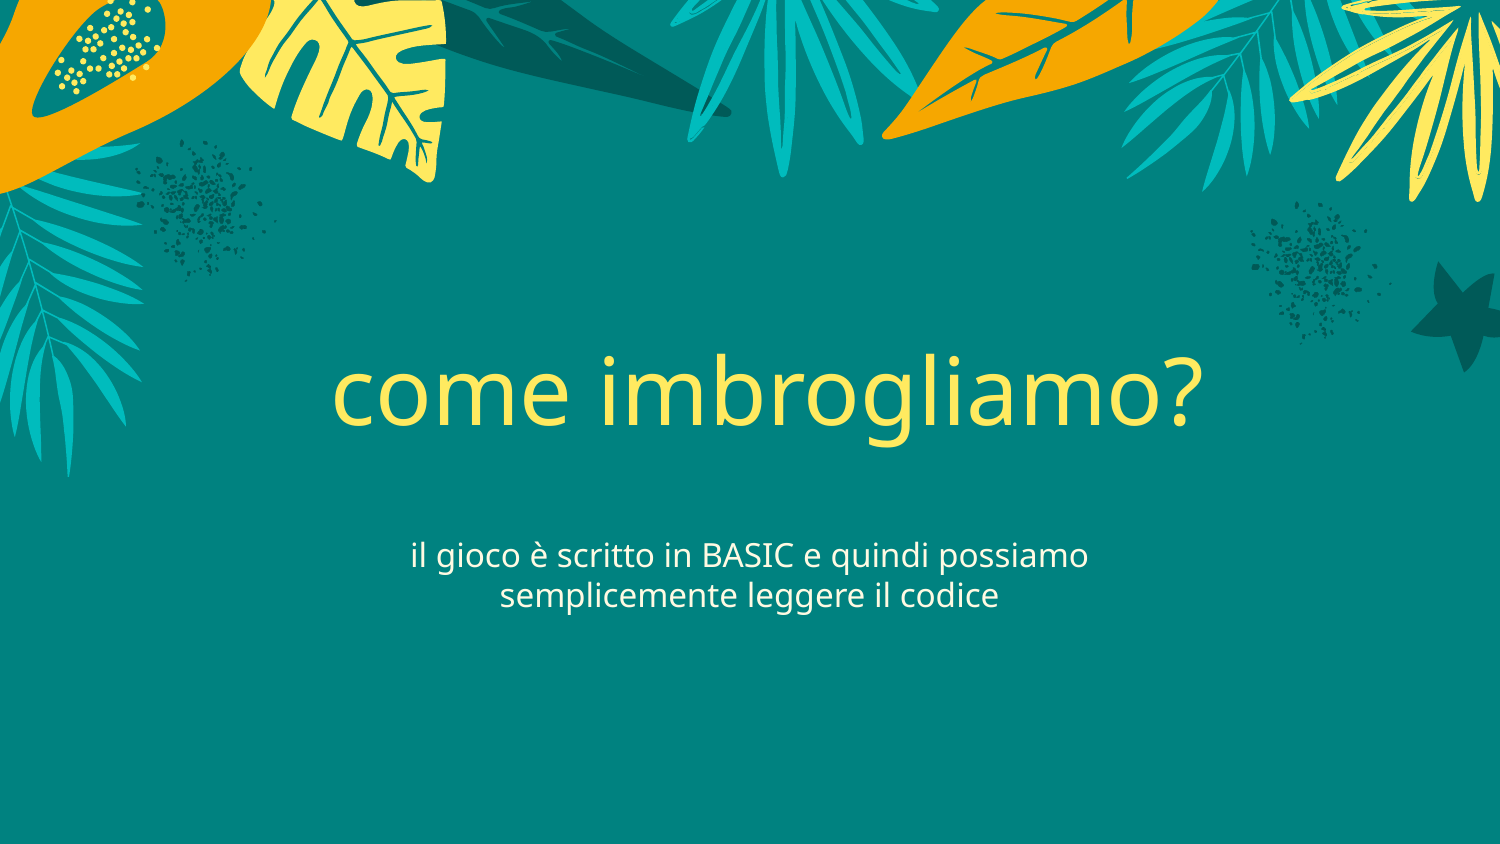

# come imbrogliamo?
il gioco è scritto in BASIC e quindi possiamo semplicemente leggere il codice